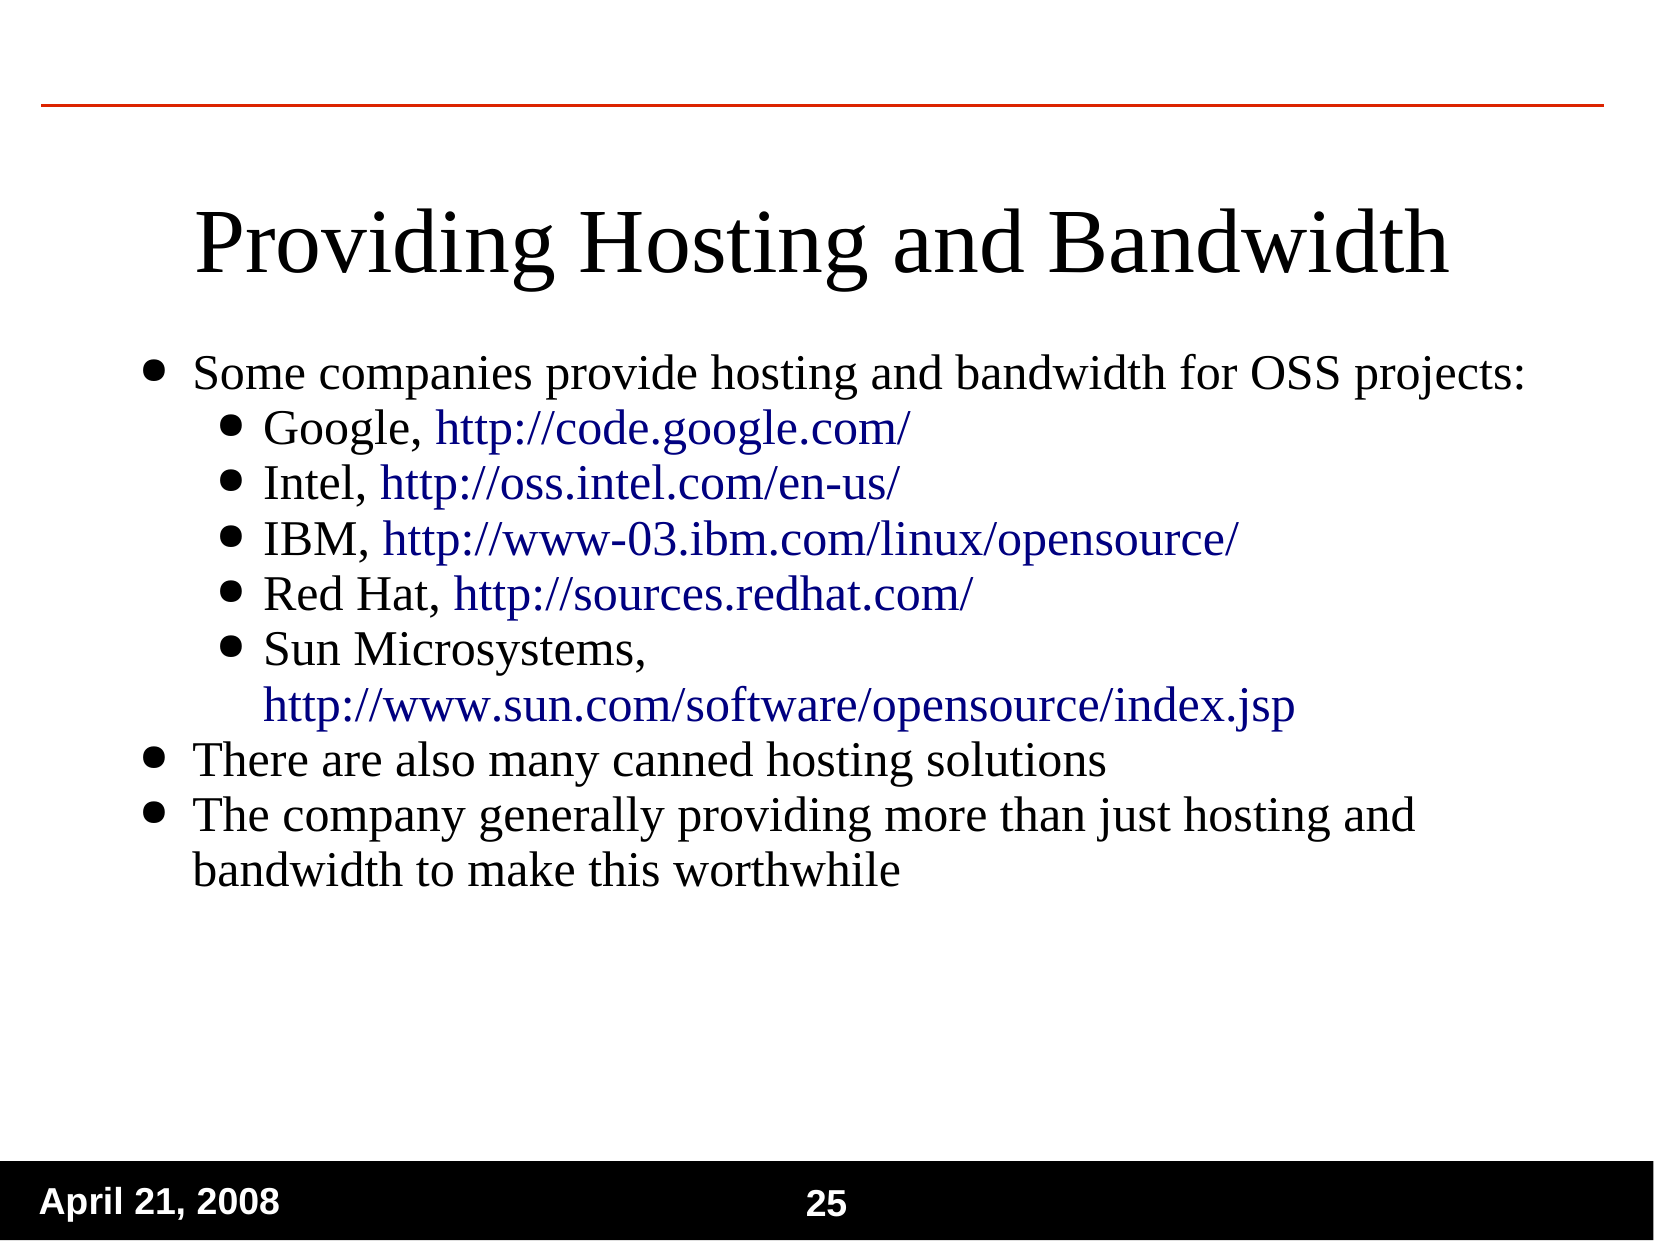

# Providing Hosting and Bandwidth
Some companies provide hosting and bandwidth for OSS projects:
Google, http://code.google.com/
Intel, http://oss.intel.com/en-us/
IBM, http://www-03.ibm.com/linux/opensource/
Red Hat, http://sources.redhat.com/
Sun Microsystems, http://www.sun.com/software/opensource/index.jsp
There are also many canned hosting solutions
The company generally providing more than just hosting and bandwidth to make this worthwhile